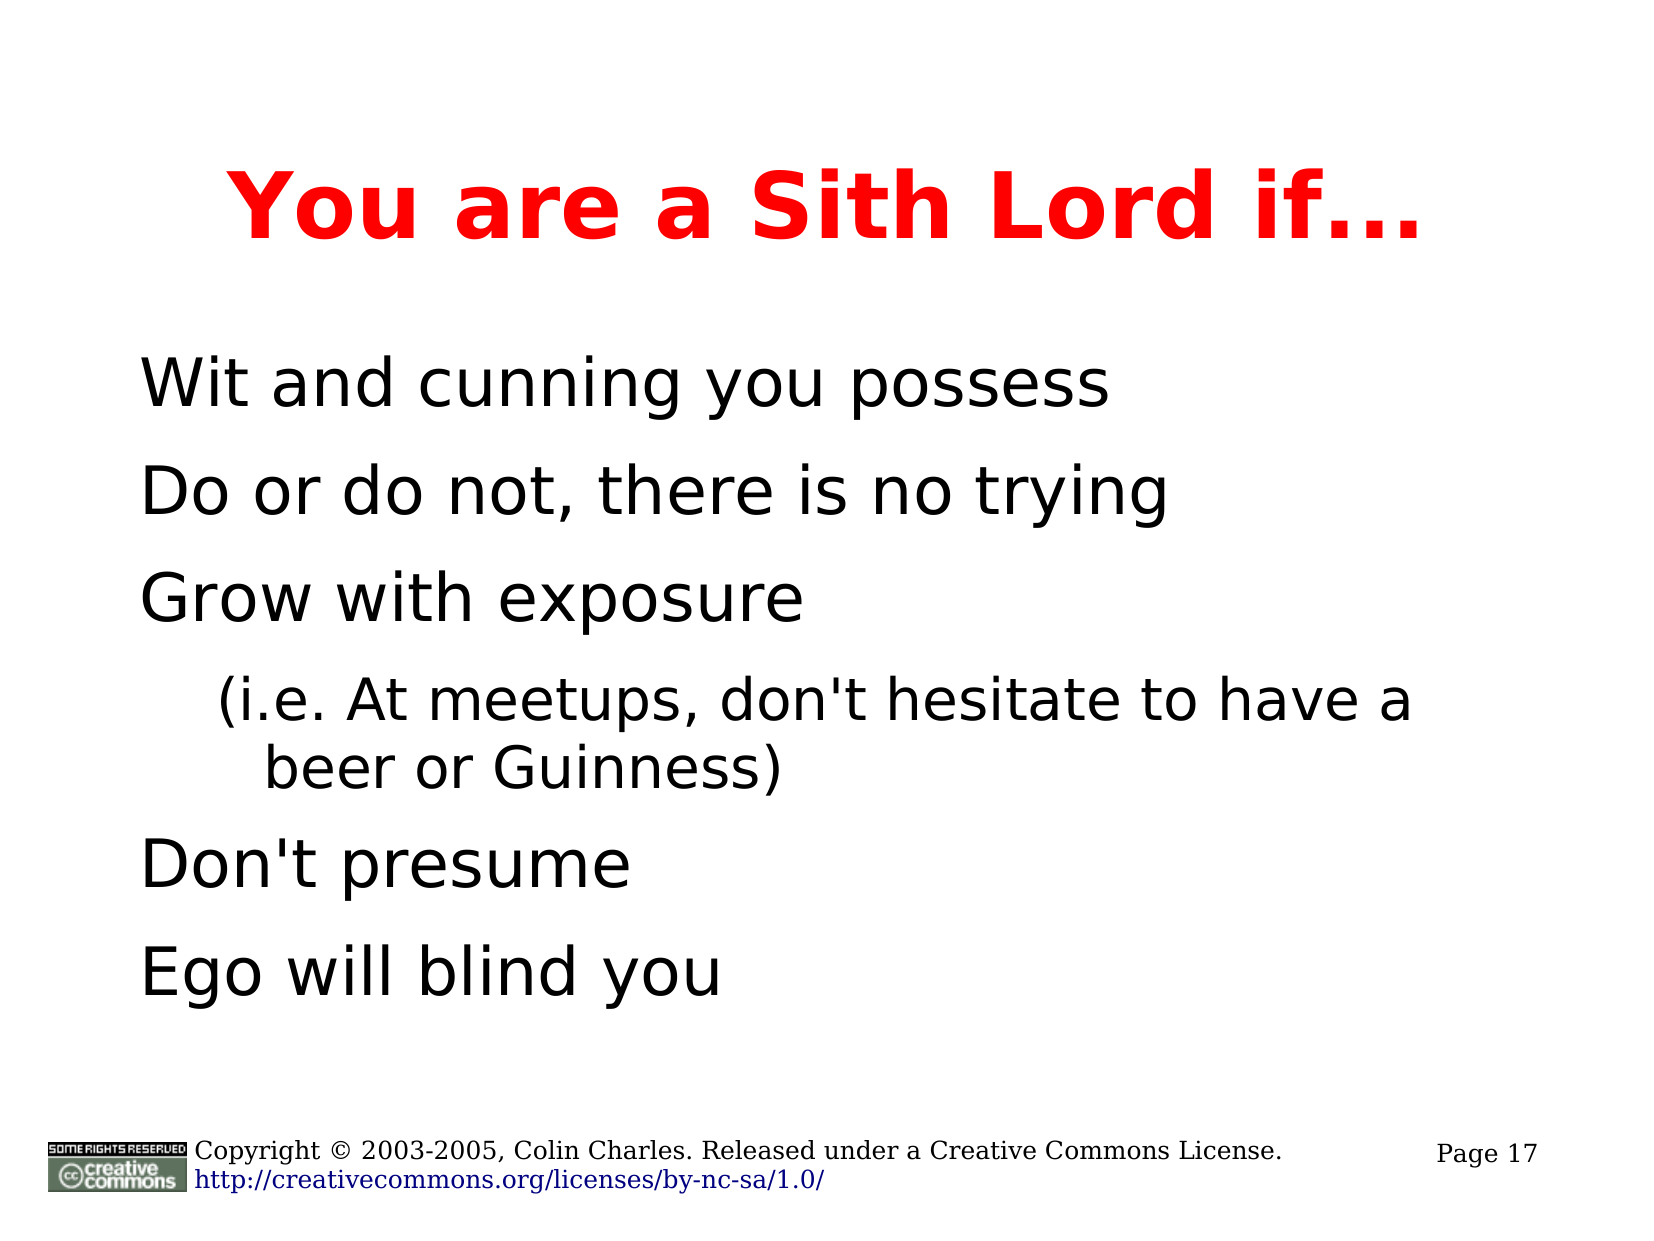

# You are a Sith Lord if...
Wit and cunning you possess
Do or do not, there is no trying
Grow with exposure
(i.e. At meetups, don't hesitate to have a beer or Guinness)
Don't presume
Ego will blind you